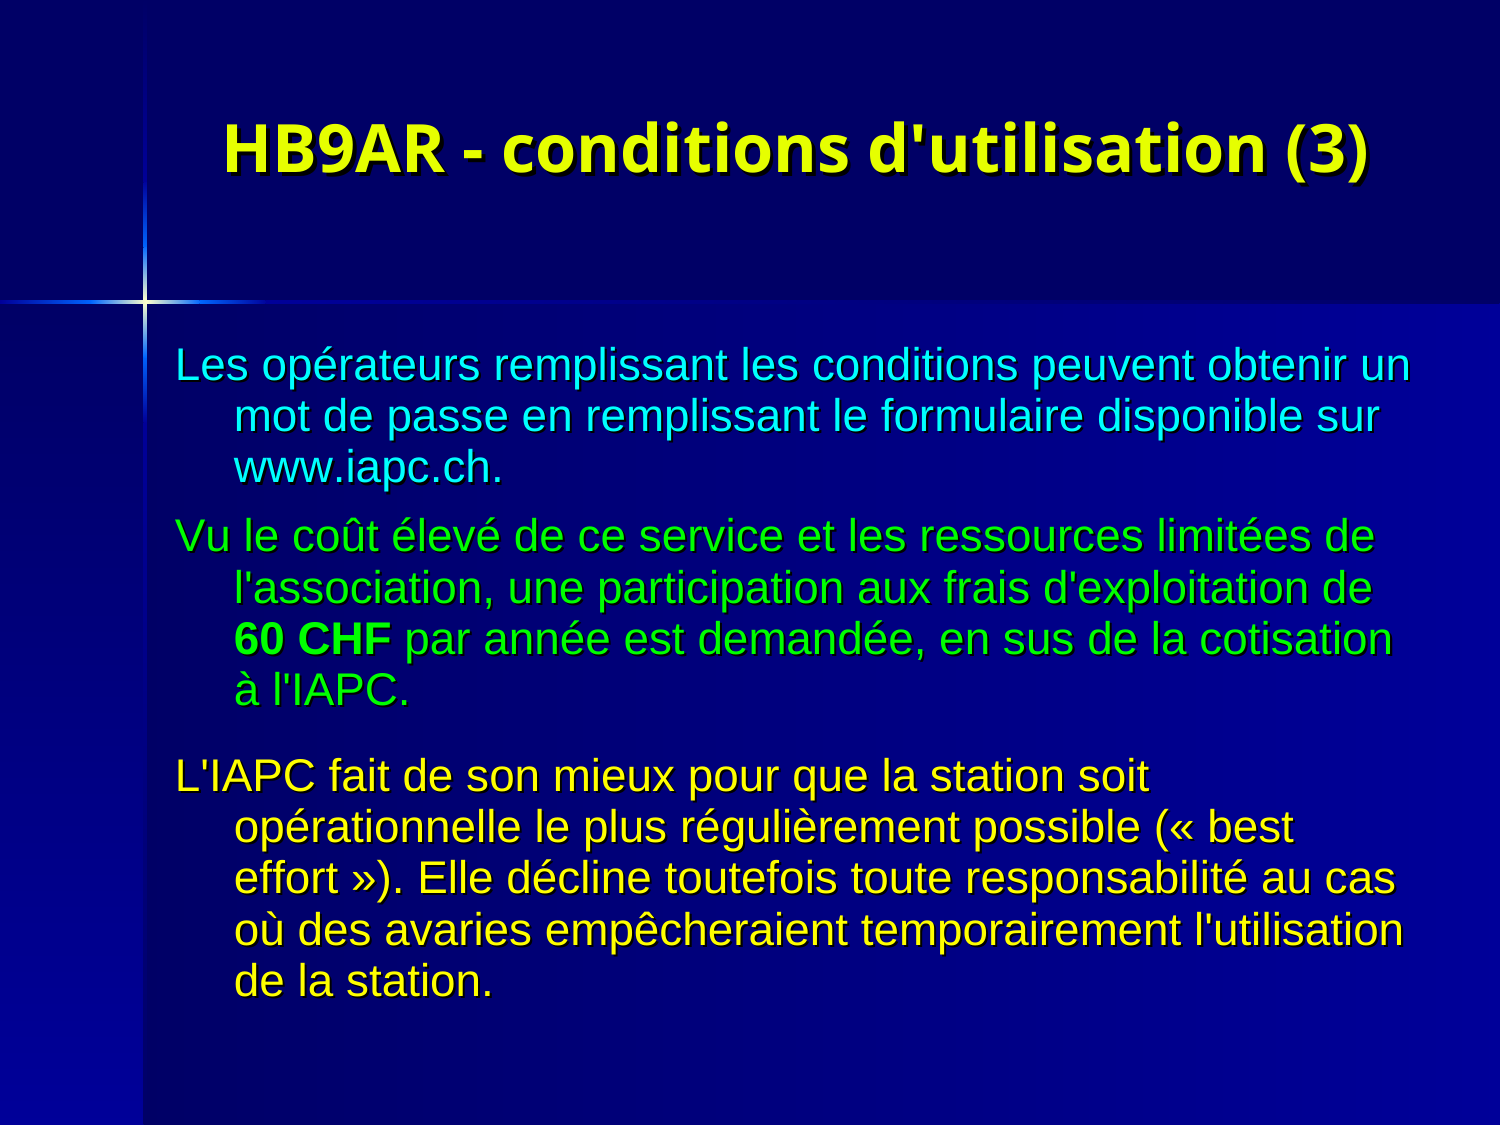

# HB9AR - conditions d'utilisation (3)
Les opérateurs remplissant les conditions peuvent obtenir un mot de passe en remplissant le formulaire disponible sur www.iapc.ch.
Vu le coût élevé de ce service et les ressources limitées de l'association, une participation aux frais d'exploitation de 60 CHF par année est demandée, en sus de la cotisation à l'IAPC.
L'IAPC fait de son mieux pour que la station soit opérationnelle le plus régulièrement possible (« best effort »). Elle décline toutefois toute responsabilité au cas où des avaries empêcheraient temporairement l'utilisation de la station.